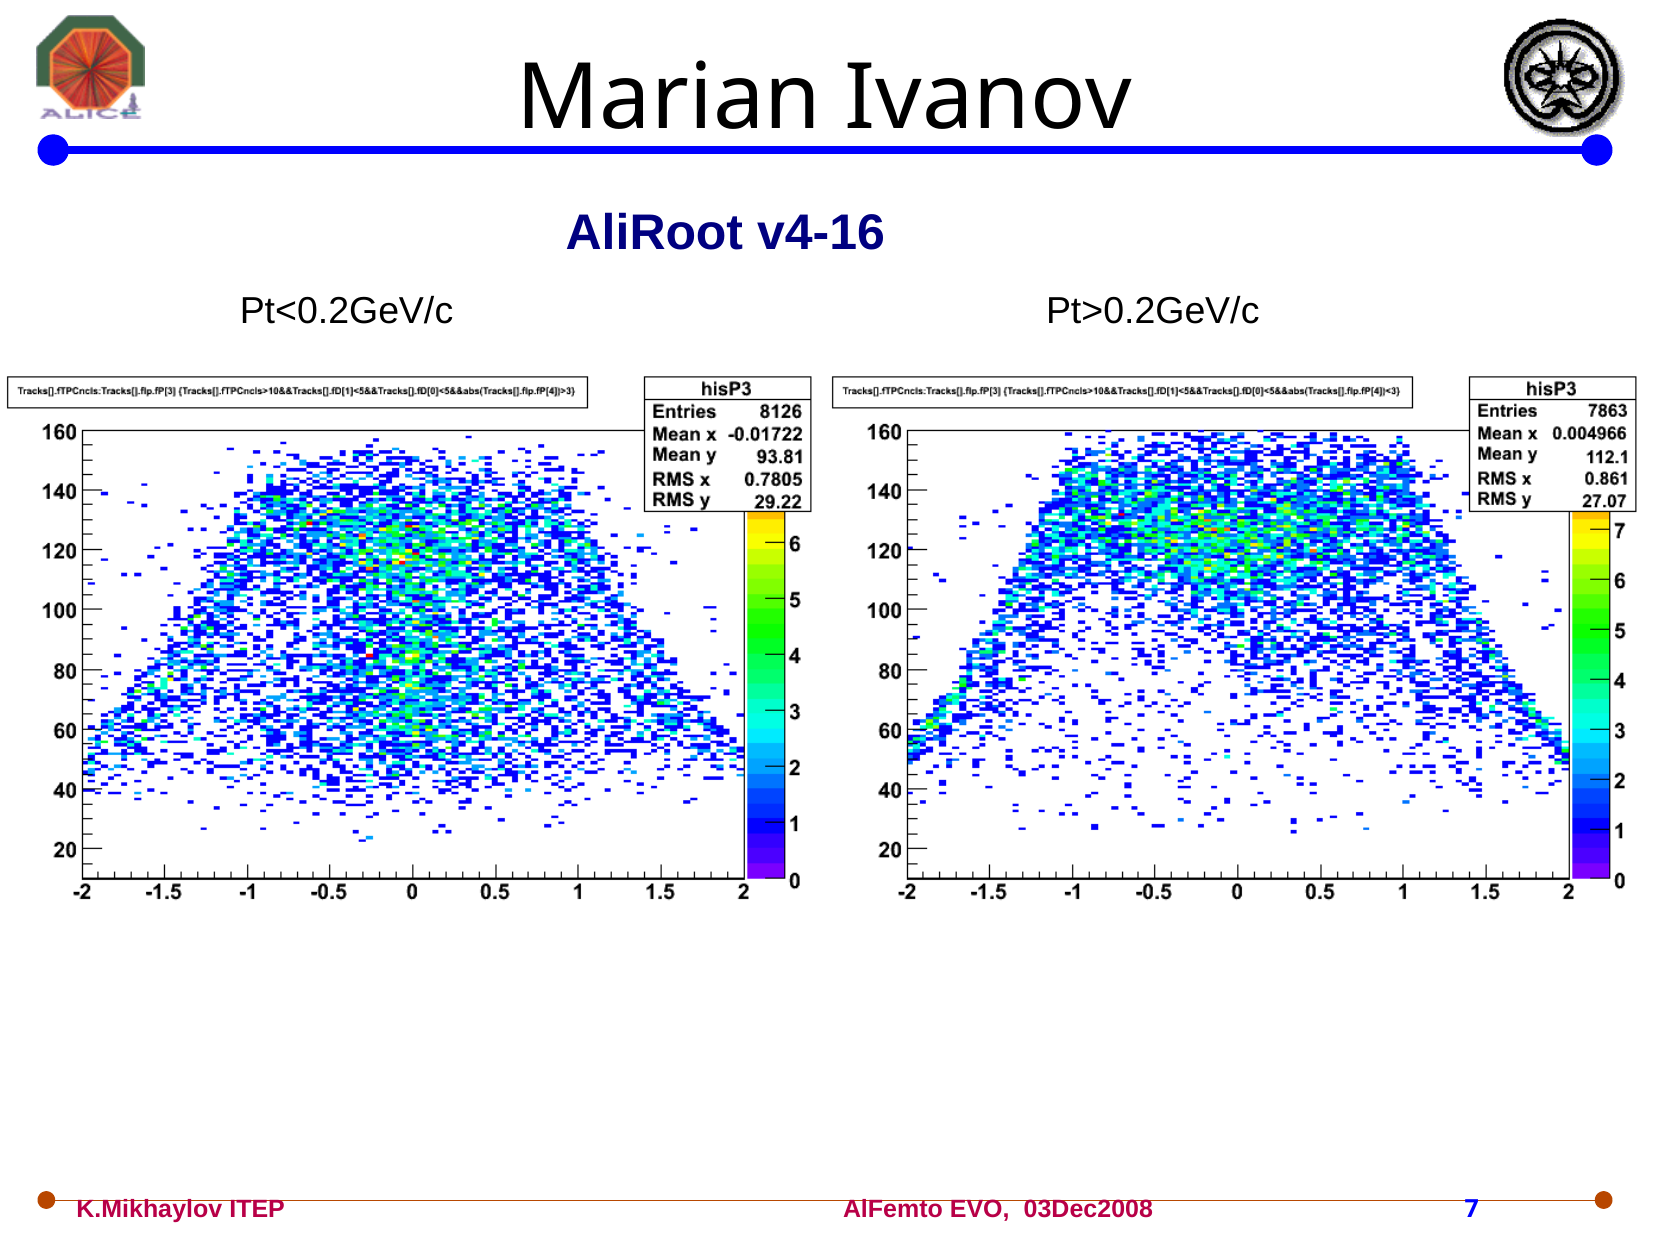

# Marian Ivanov
AliRoot v4-16
Pt<0.2GeV/c
Pt>0.2GeV/c
K.Mikhaylov ITEP AlFemto EVO, 03Dec2008